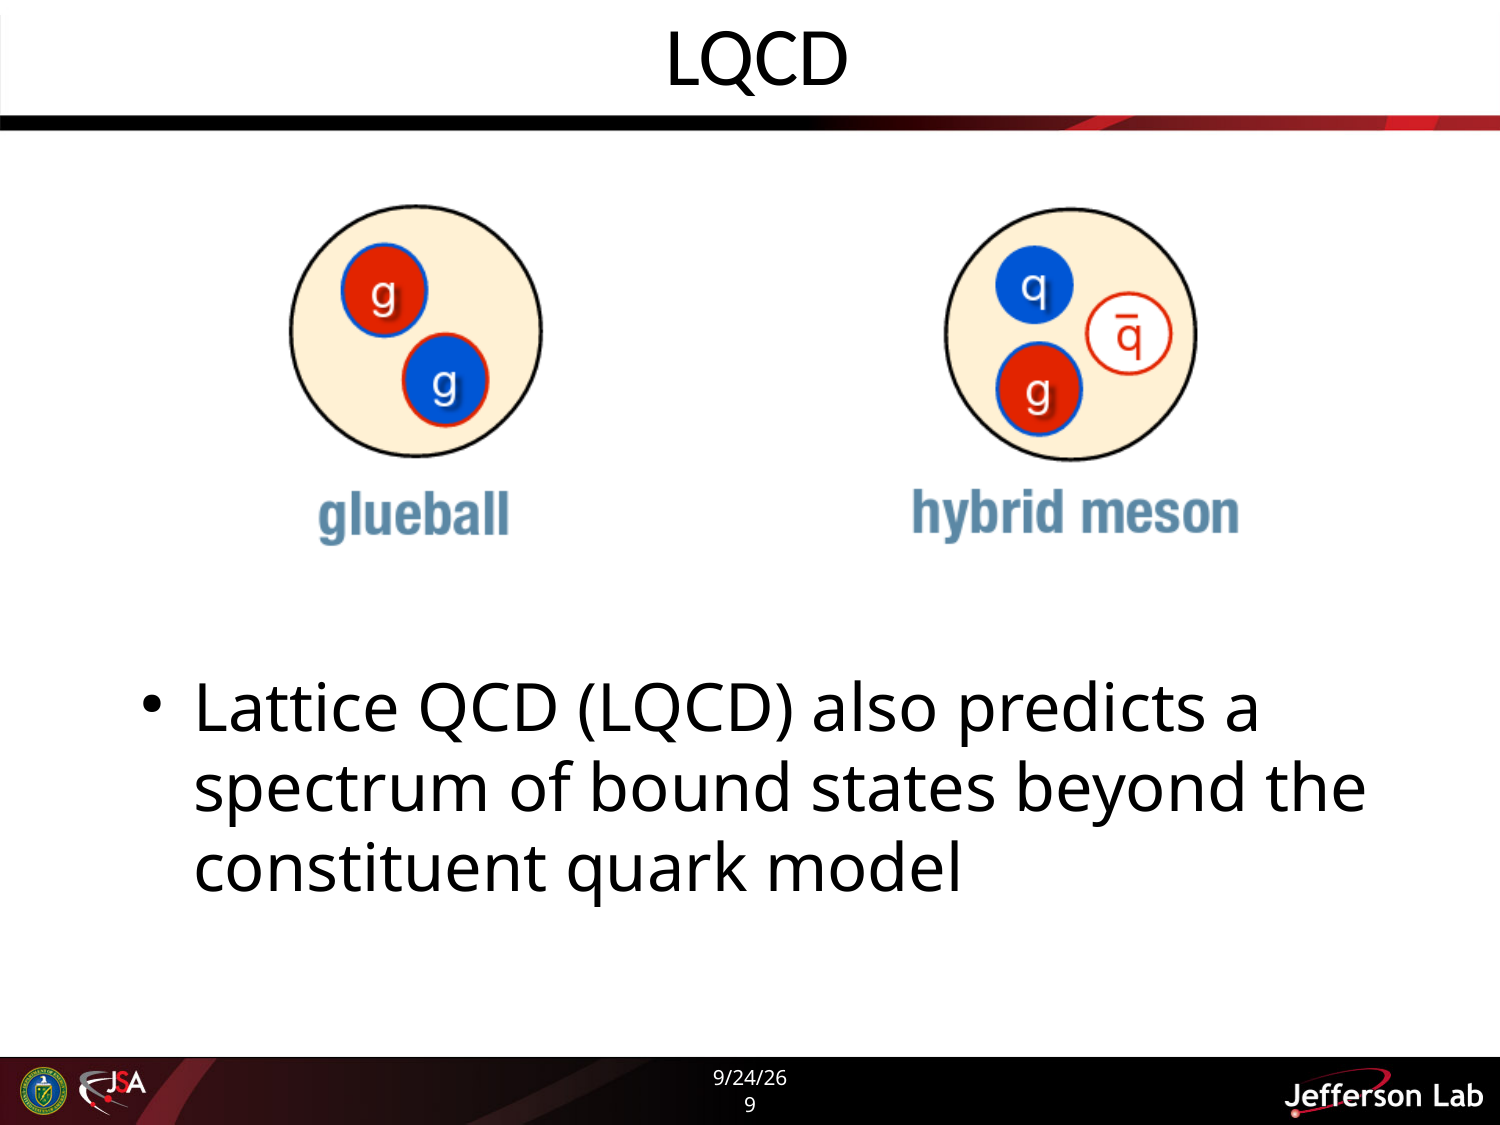

LQCD
# Lattice QCD (LQCD) also predicts a spectrum of bound states beyond the constituent quark model
9